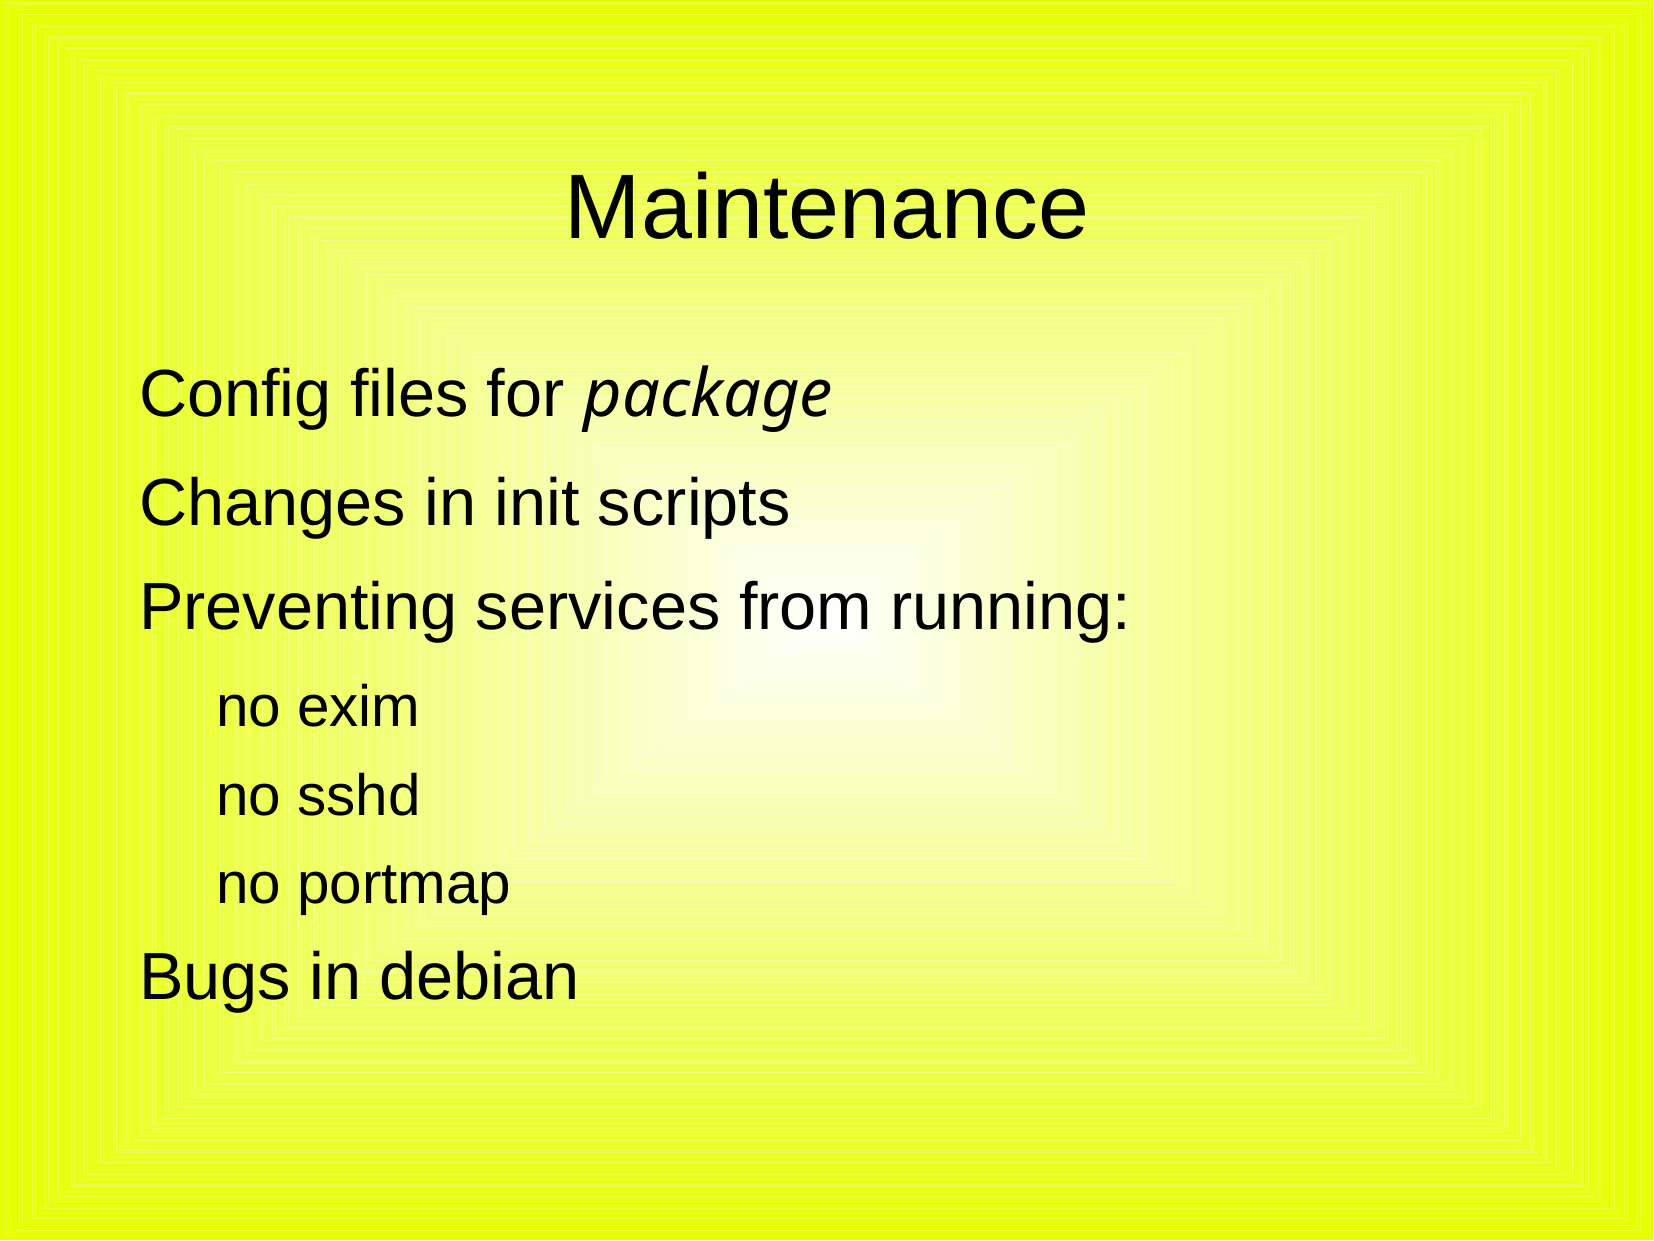

# Maintenance
Config files for package
Changes in init scripts
Preventing services from running:
no exim
no sshd
no portmap
Bugs in debian